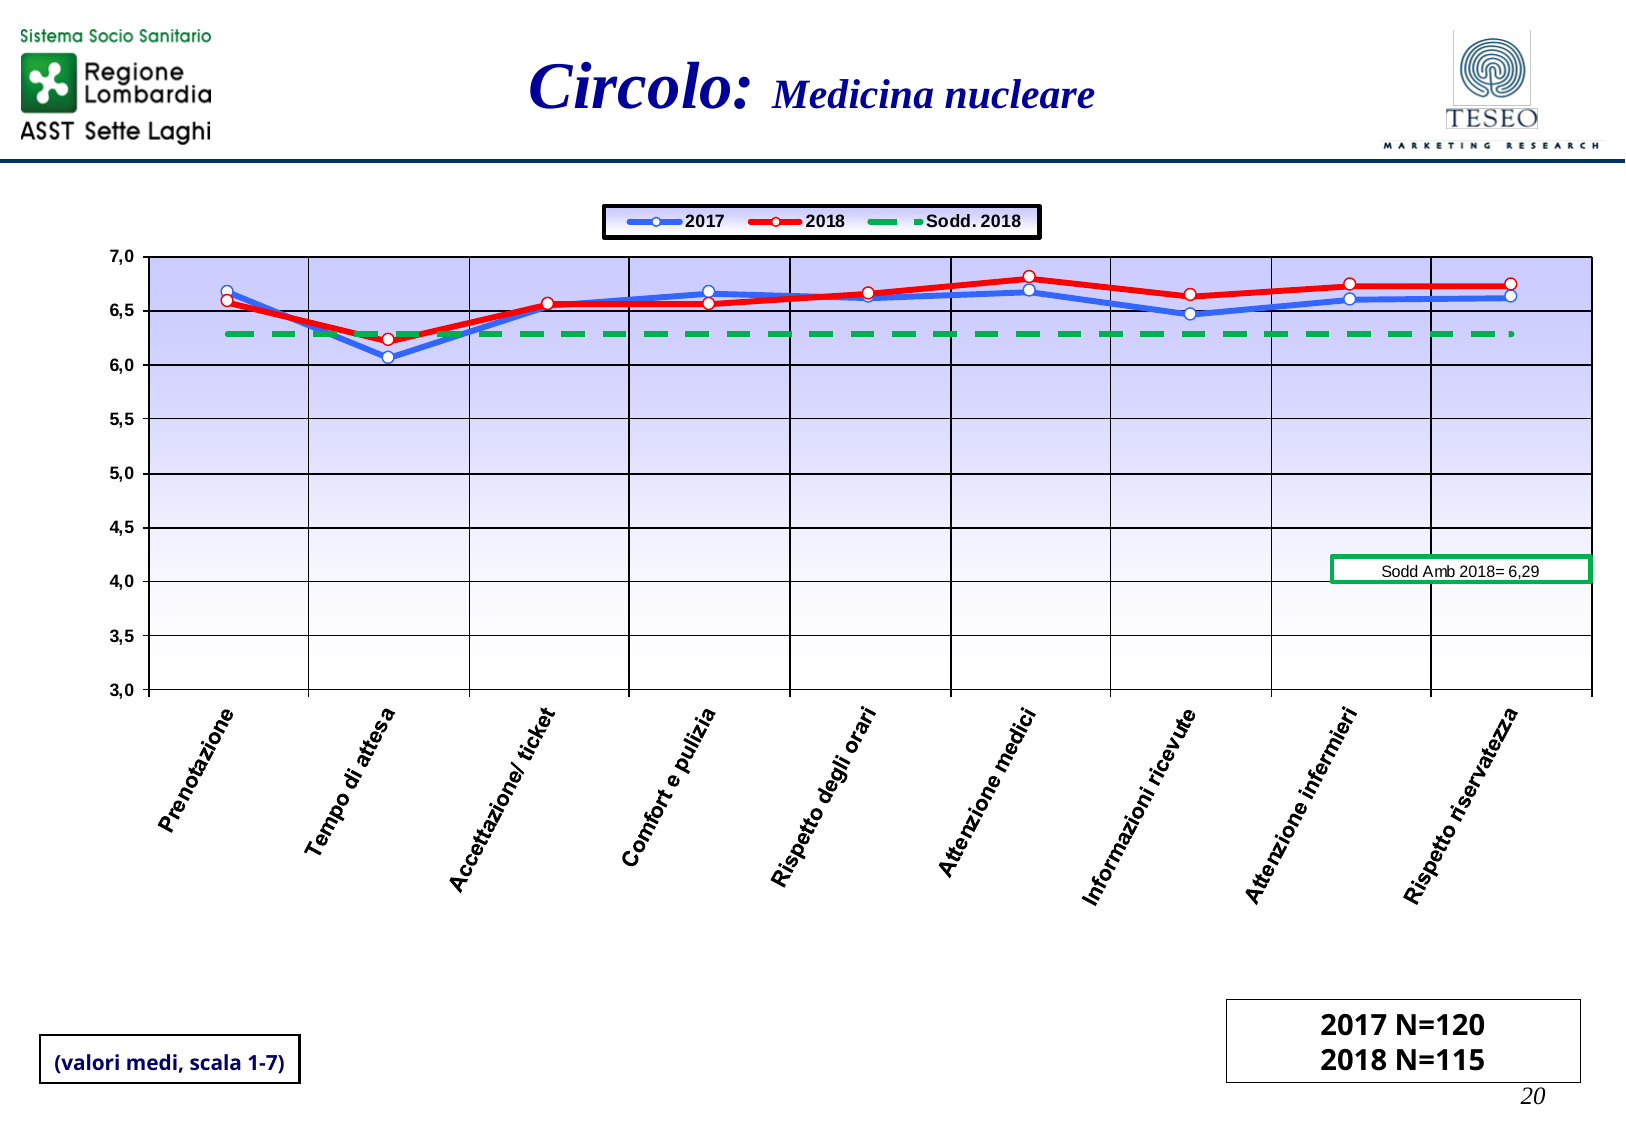

Circolo: Medicina nucleare
2017 N=120
2018 N=115
(valori medi, scala 1-7)